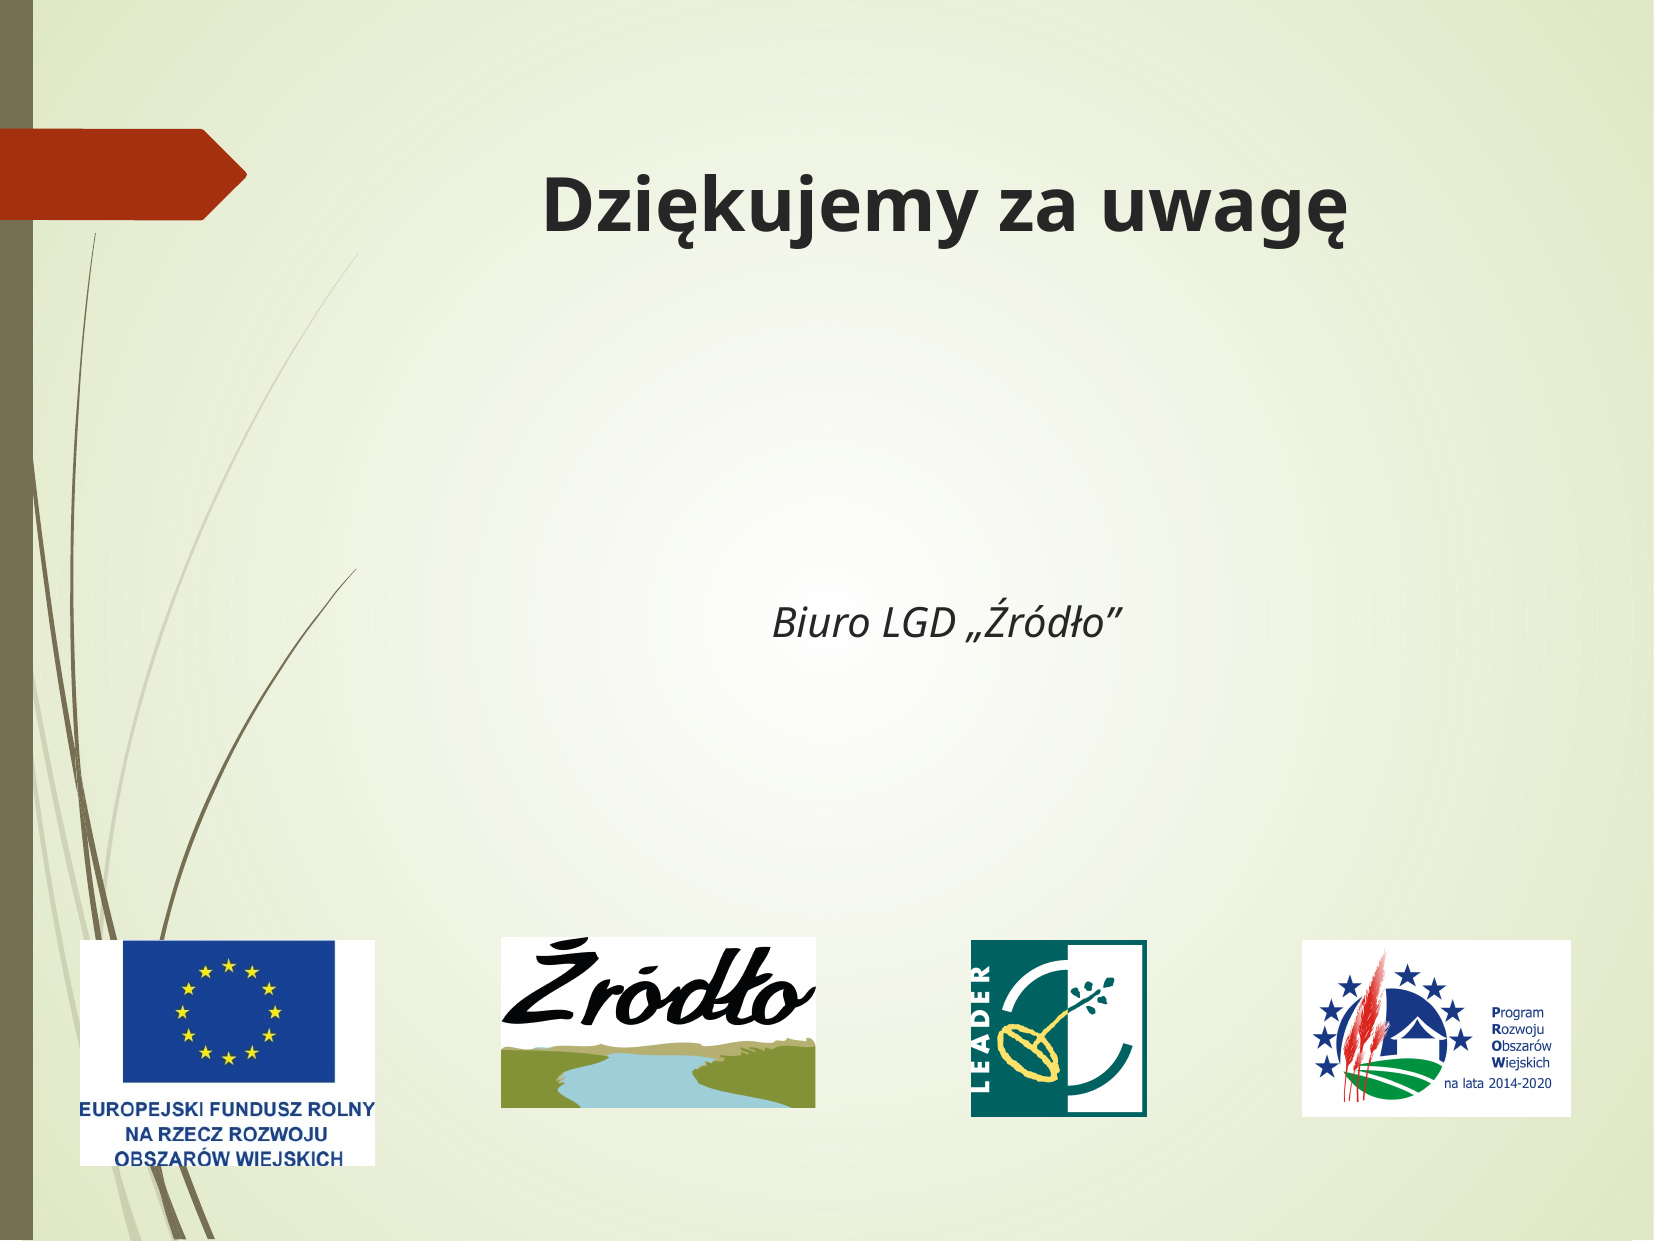

# Dziękujemy za uwagę Biuro LGD „Źródło”